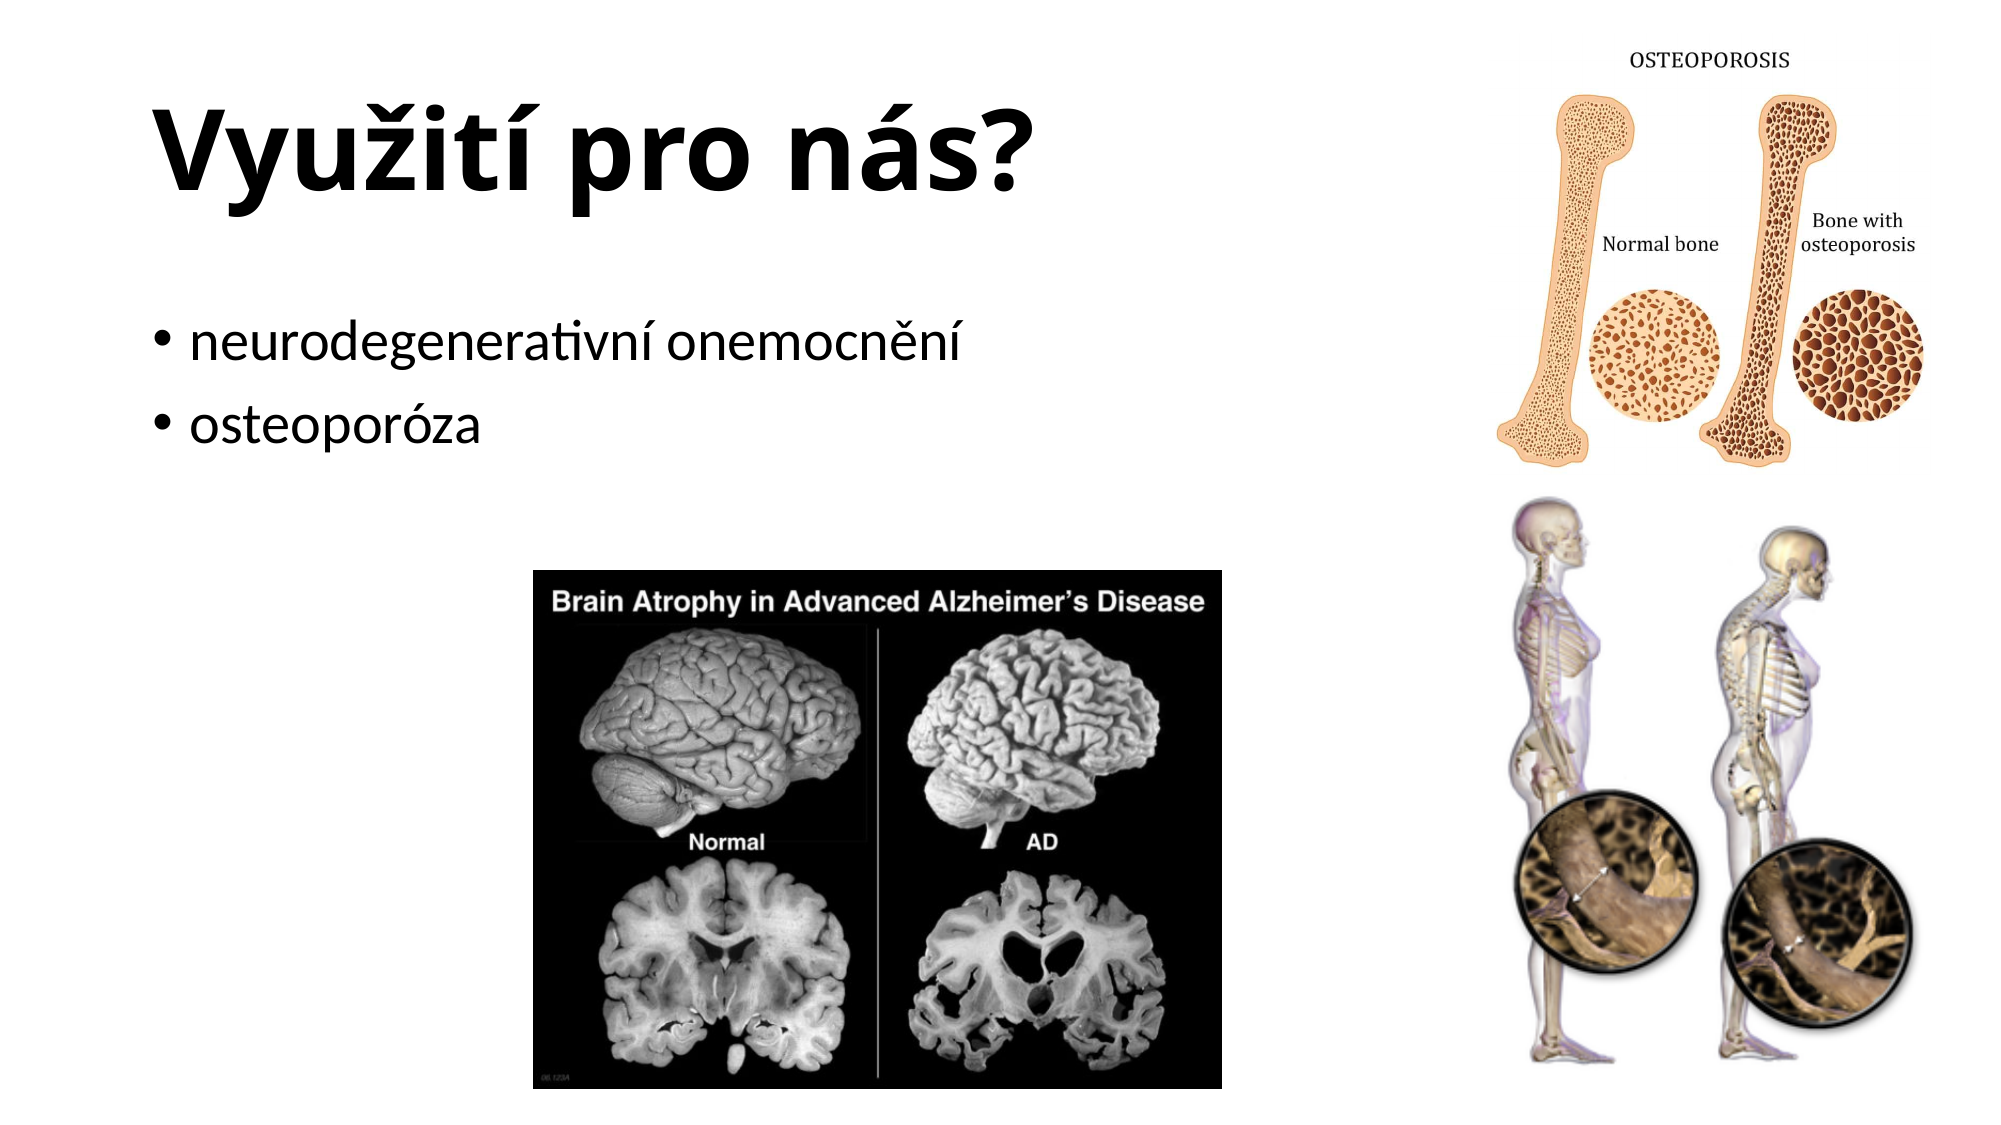

# Využití pro nás?
neurodegenerativní onemocnění
osteoporóza